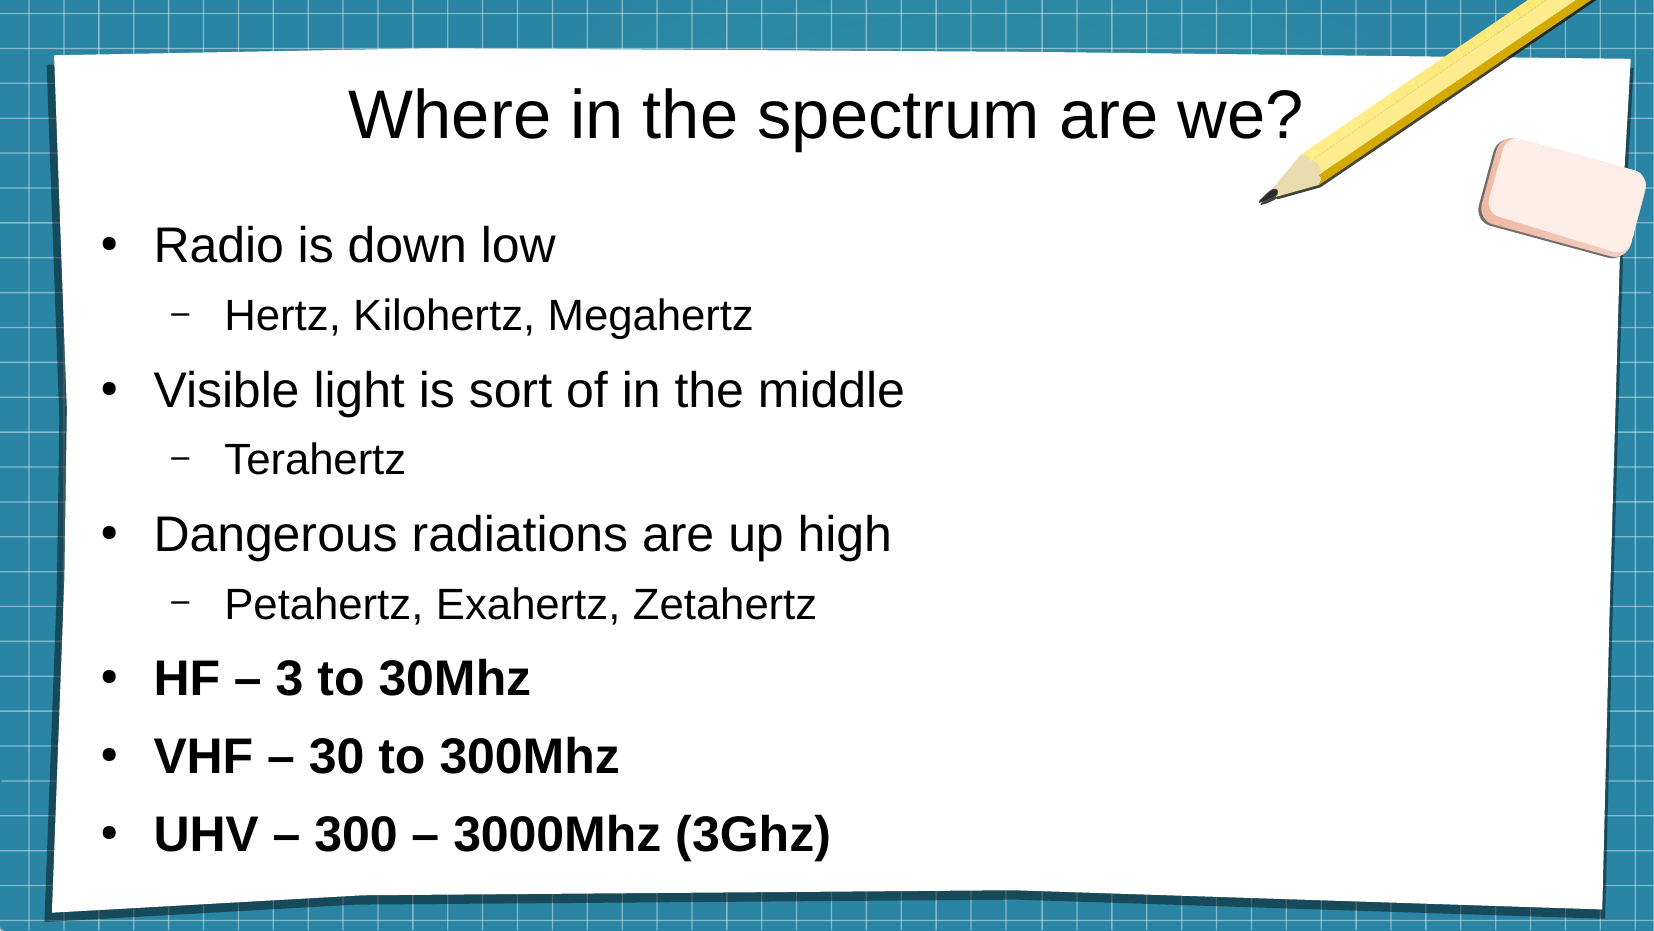

# Where in the spectrum are we?
Radio is down low
Hertz, Kilohertz, Megahertz
Visible light is sort of in the middle
Terahertz
Dangerous radiations are up high
Petahertz, Exahertz, Zetahertz
HF – 3 to 30Mhz
VHF – 30 to 300Mhz
UHV – 300 – 3000Mhz (3Ghz)